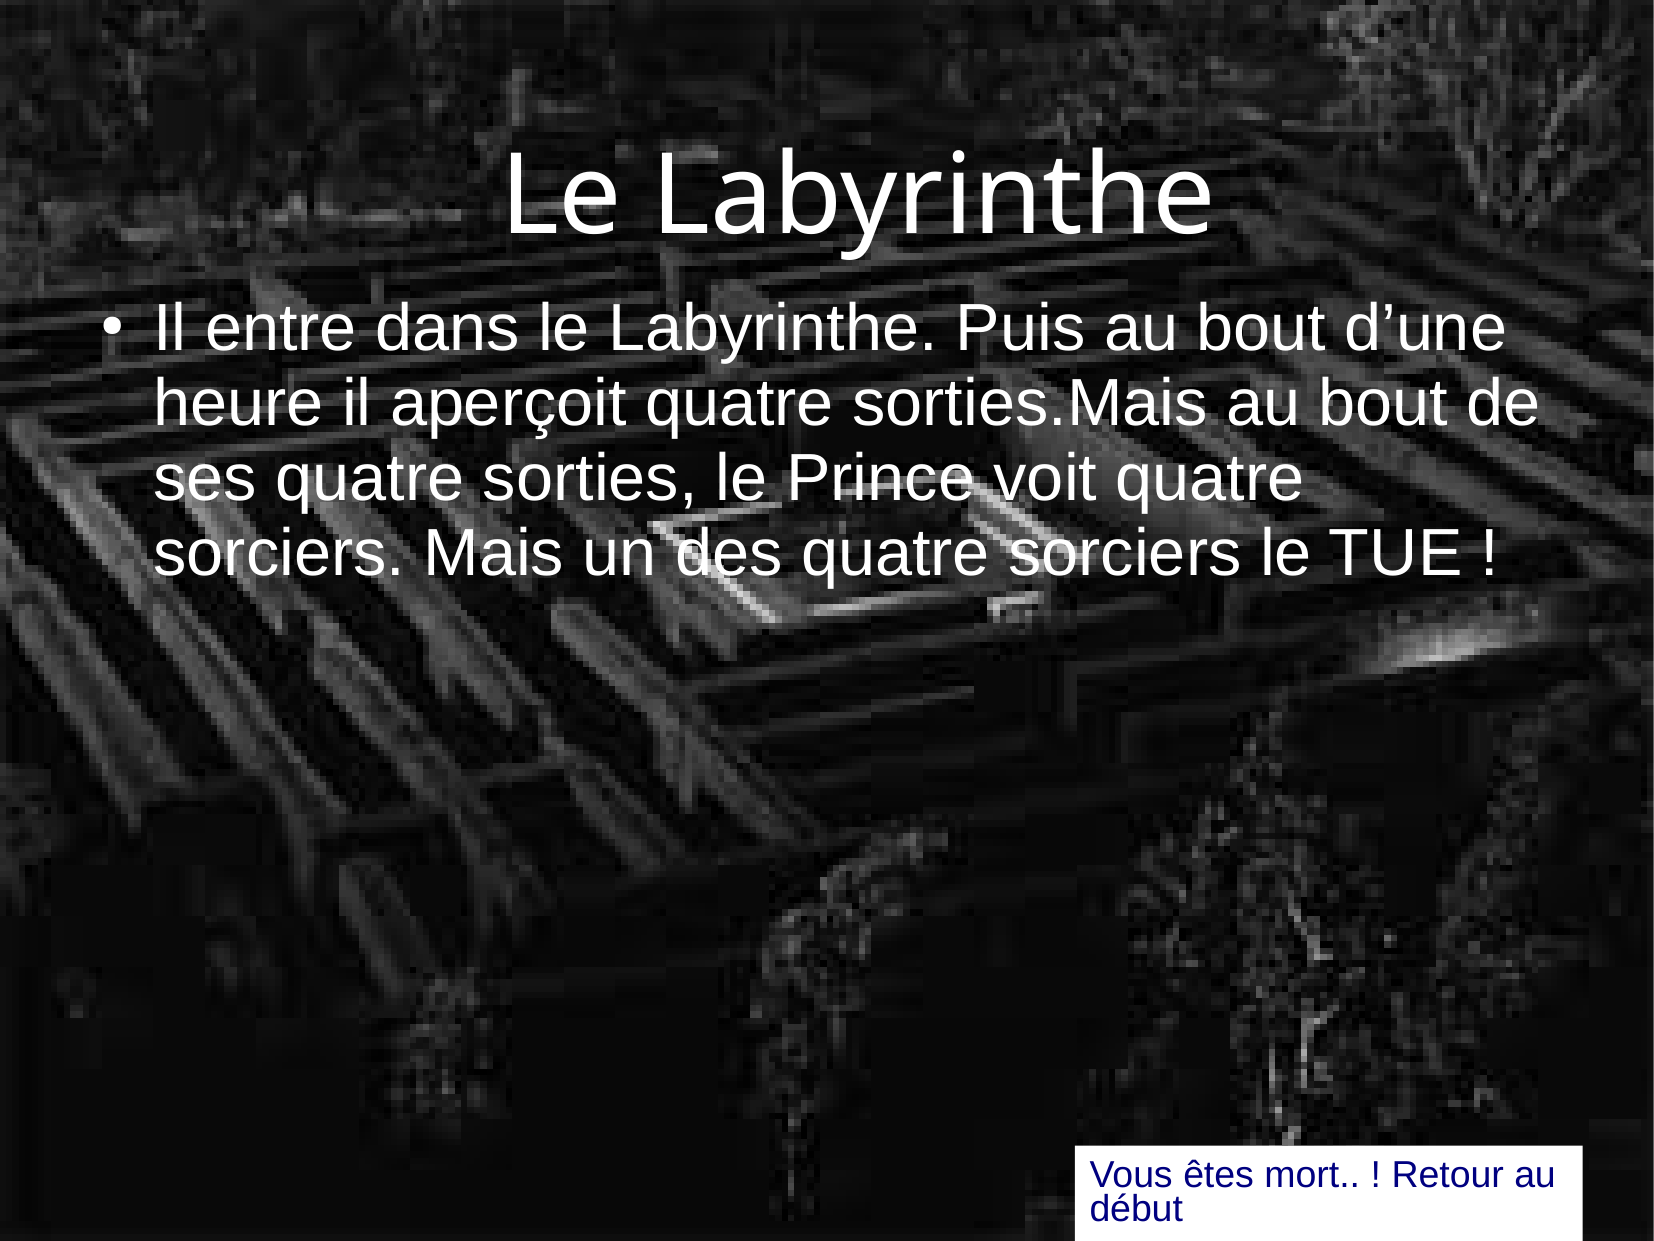

Le Labyrinthe
# Il entre dans le Labyrinthe. Puis au bout d’une heure il aperçoit quatre sorties.Mais au bout de ses quatre sorties, le Prince voit quatre sorciers. Mais un des quatre sorciers le TUE !
Vous êtes mort.. ! Retour au début